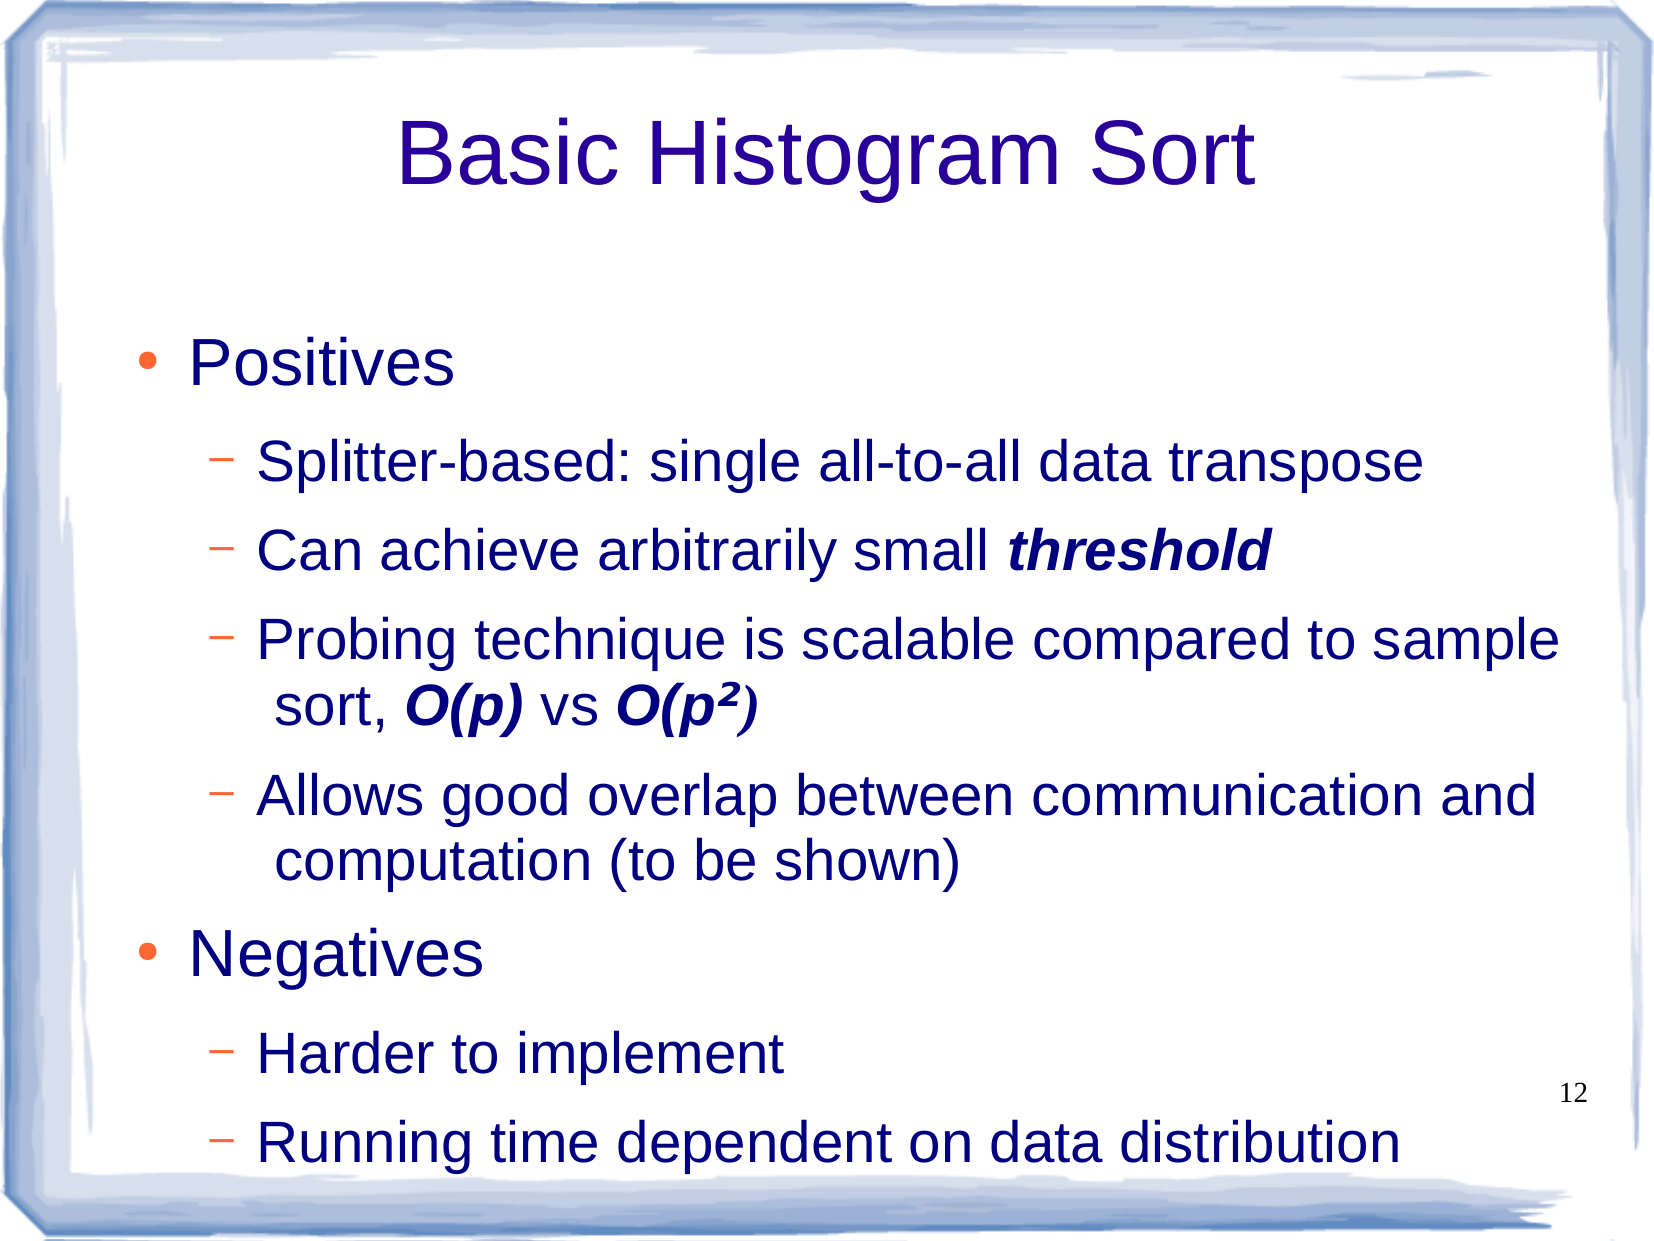

# Basic Histogram Sort
Positives
Splitter-based: single all-to-all data transpose
Can achieve arbitrarily small threshold
Probing technique is scalable compared to sample sort, O(p) vs O(p²)
Allows good overlap between communication and computation (to be shown)
Negatives
Harder to implement
Running time dependent on data distribution
12